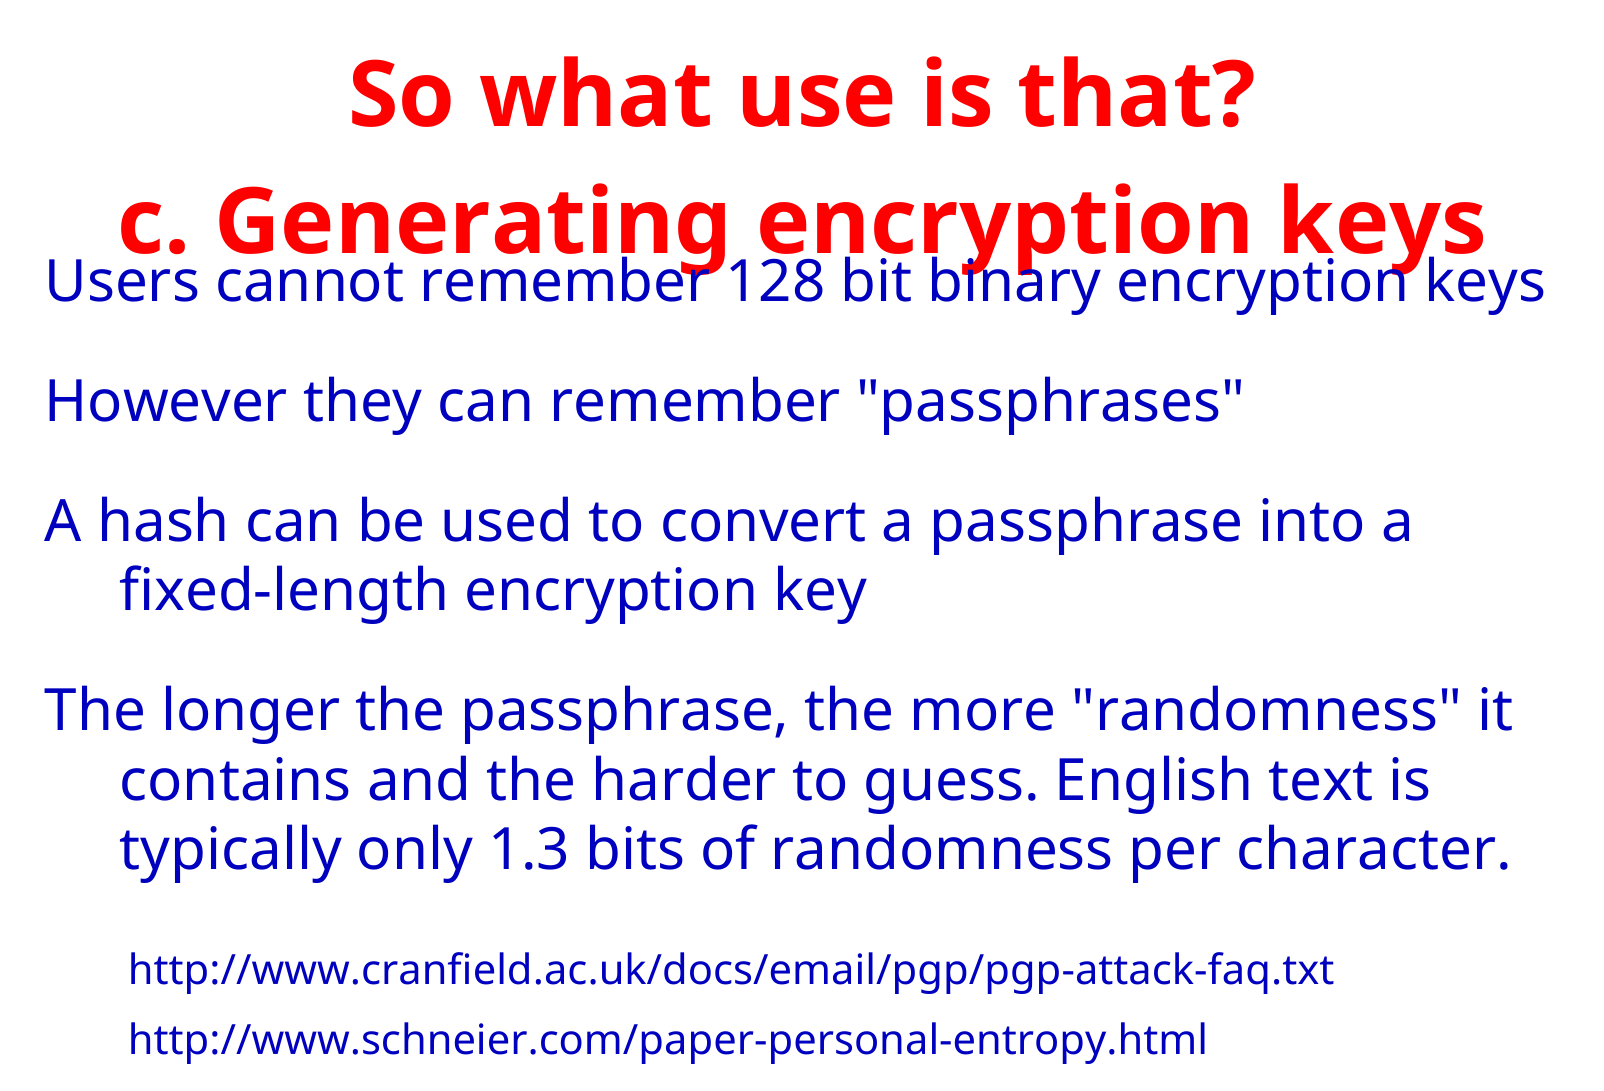

# So what use is that? c. Generating encryption keys
Users cannot remember 128 bit binary encryption keys
However they can remember "passphrases"
A hash can be used to convert a passphrase into a fixed-length encryption key
The longer the passphrase, the more "randomness" it contains and the harder to guess. English text is typically only 1.3 bits of randomness per character.
http://www.cranfield.ac.uk/docs/email/pgp/pgp-attack-faq.txt
http://www.schneier.com/paper-personal-entropy.html